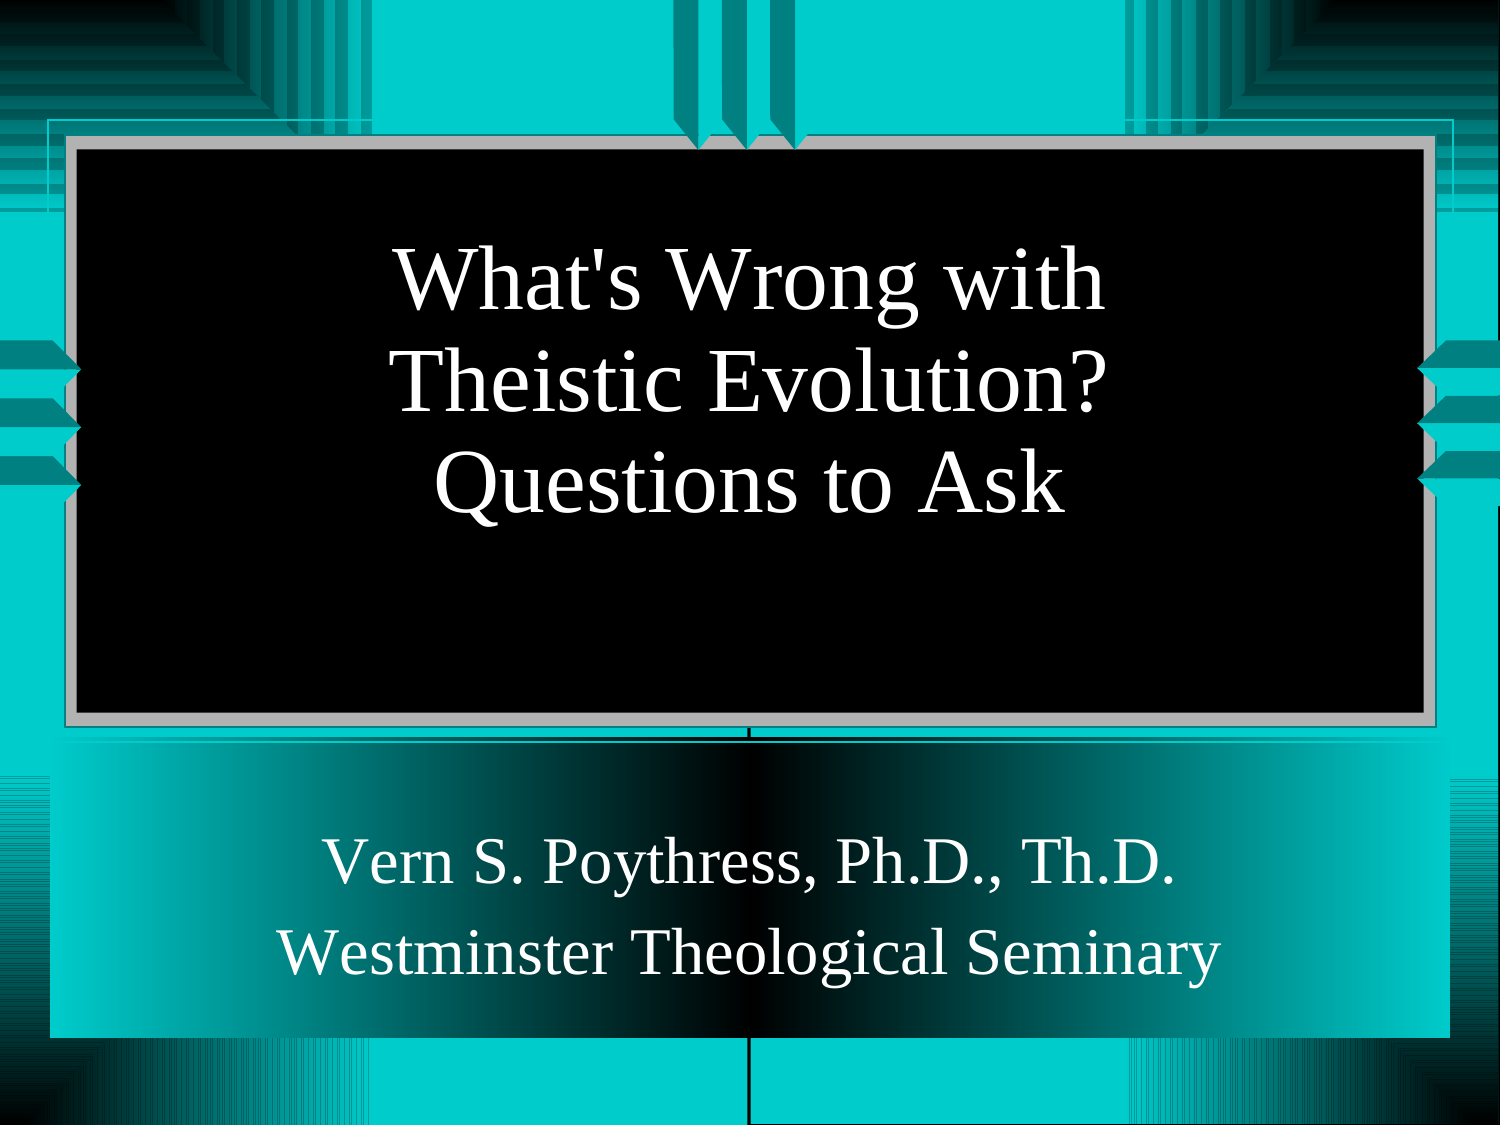

# What's Wrong with Theistic Evolution? Questions to Ask
Vern S. Poythress, Ph.D., Th.D.
Westminster Theological Seminary